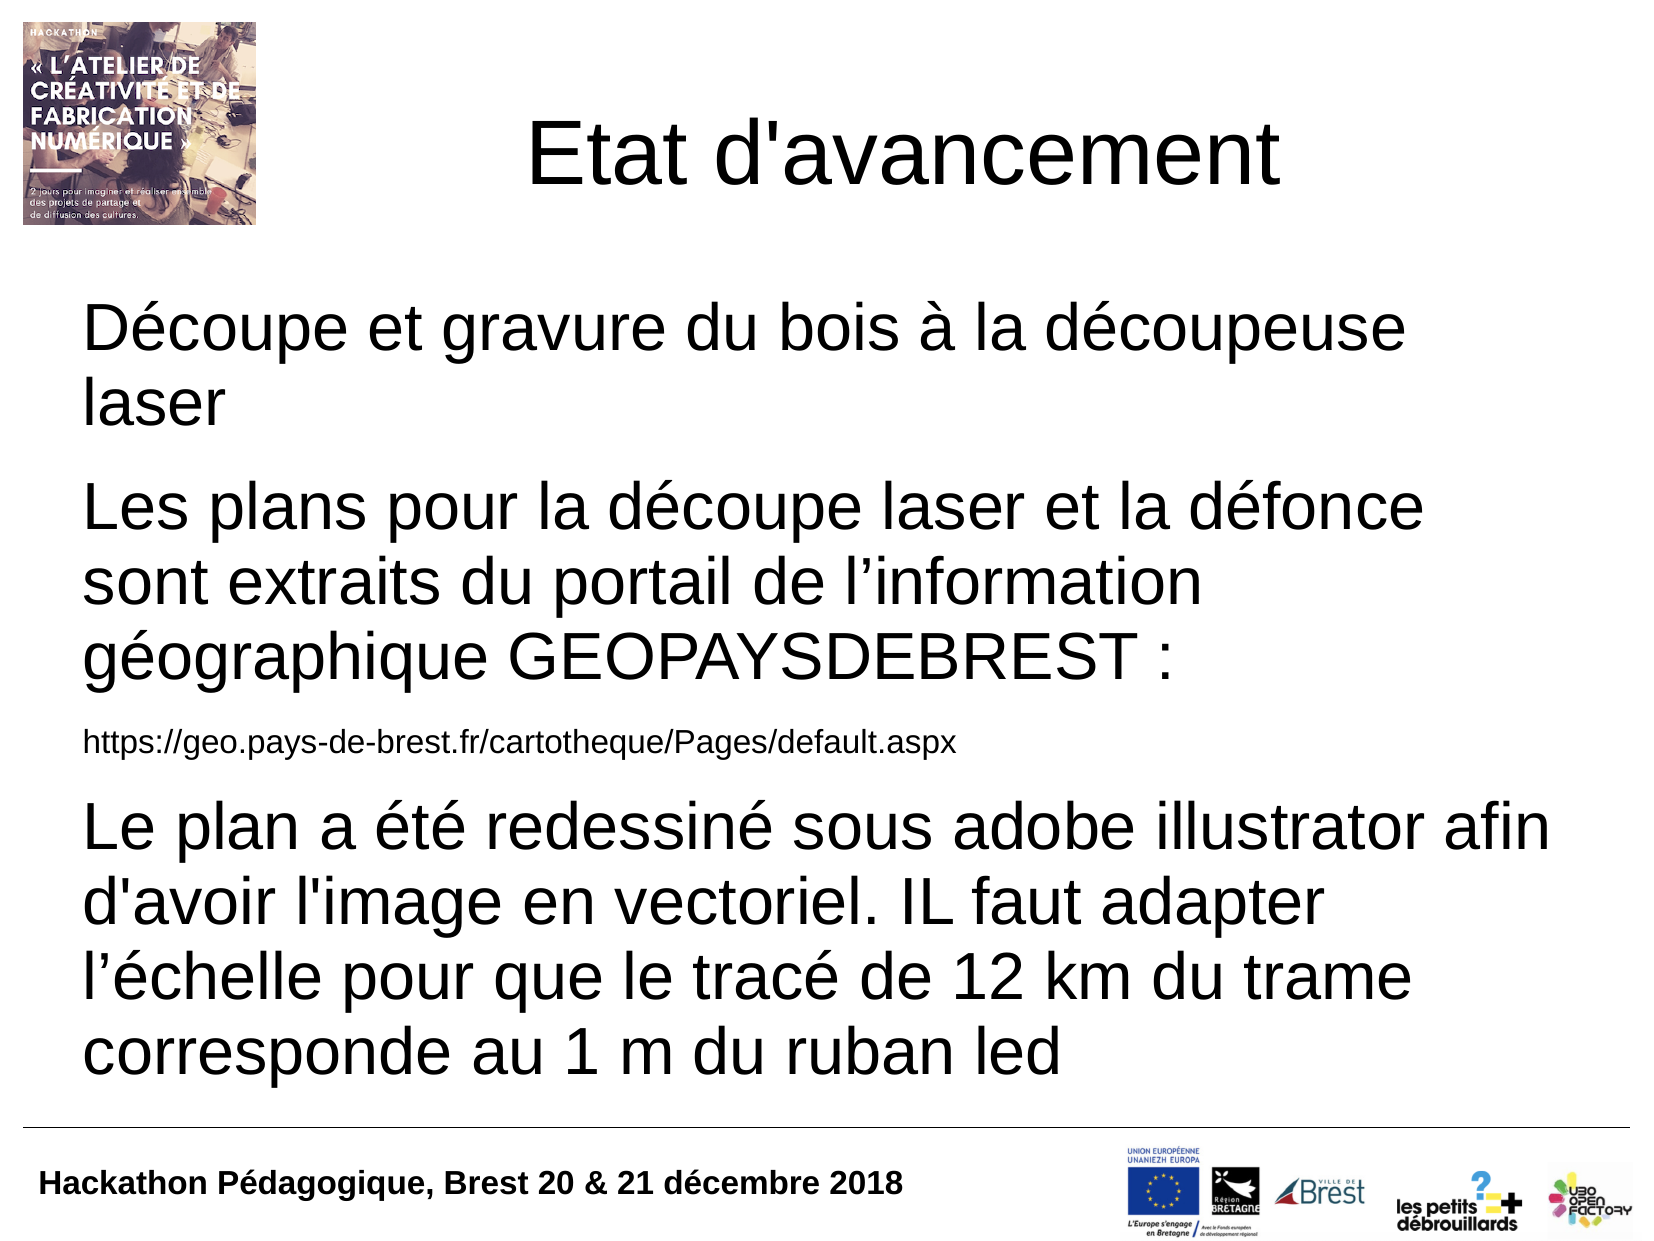

# Etat d'avancement
Découpe et gravure du bois à la découpeuse laser
Les plans pour la découpe laser et la défonce sont extraits du portail de l’information géographique GEOPAYSDEBREST :
https://geo.pays-de-brest.fr/cartotheque/Pages/default.aspx
Le plan a été redessiné sous adobe illustrator afin d'avoir l'image en vectoriel. IL faut adapter l’échelle pour que le tracé de 12 km du trame corresponde au 1 m du ruban led
Hackathon Pédagogique, Brest 20 & 21 décembre 2018